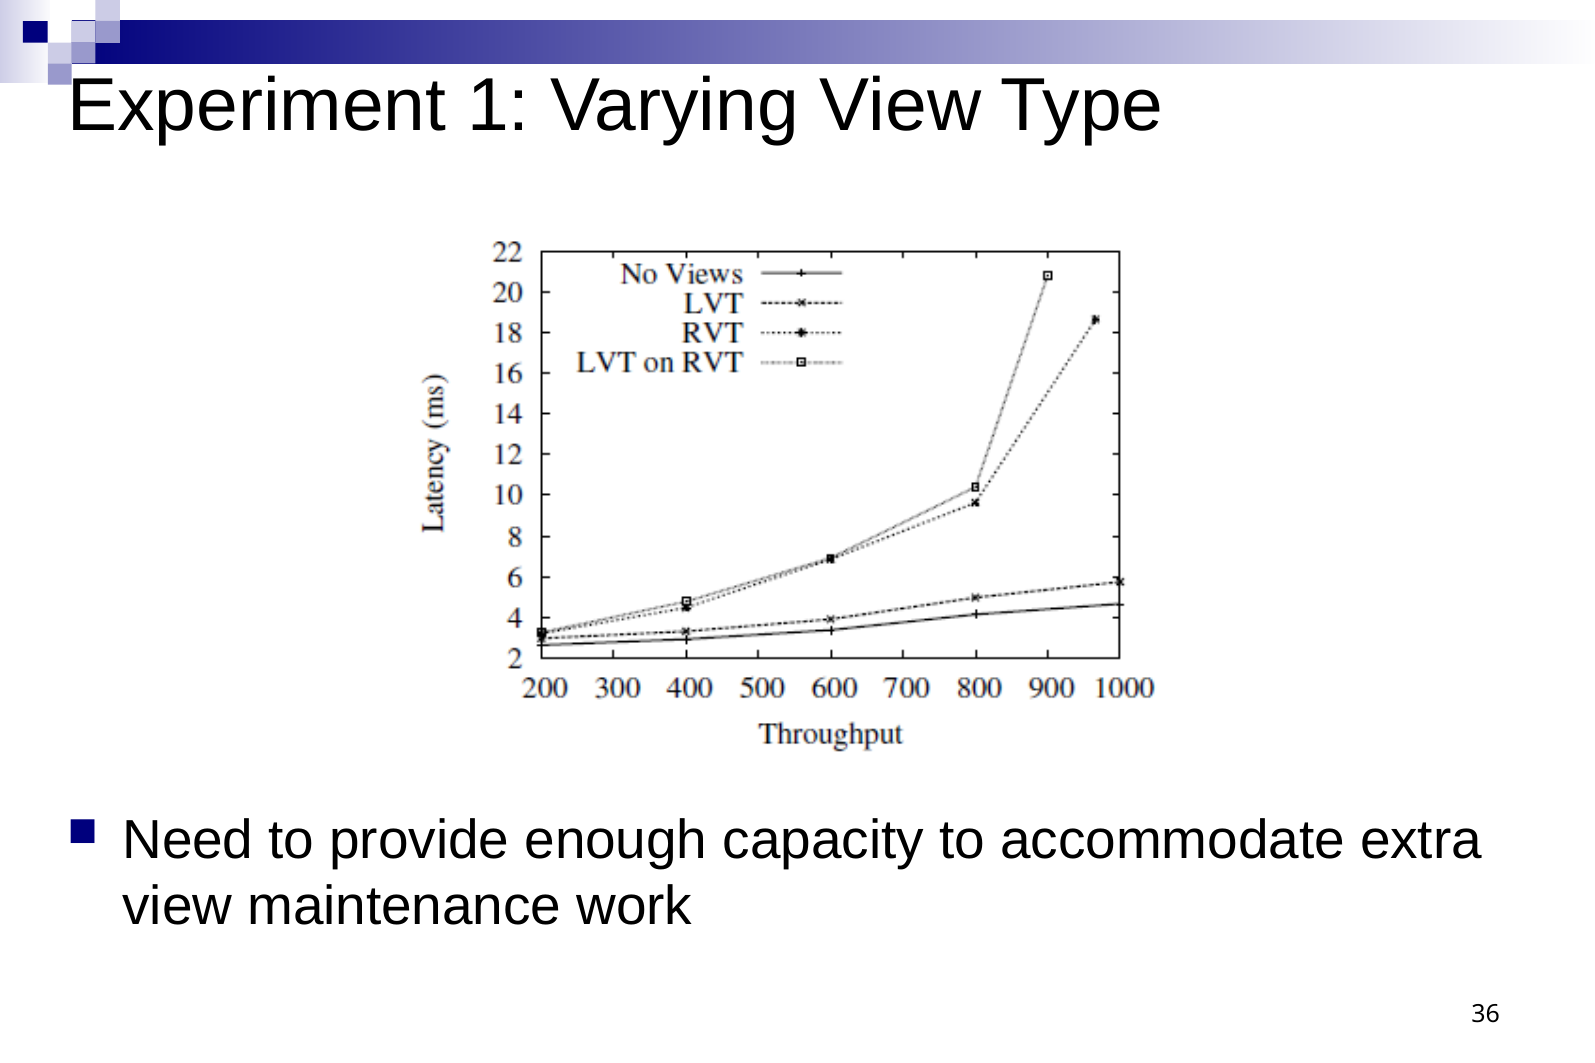

# Experiment 1: Varying View Type
Need to provide enough capacity to accommodate extra view maintenance work
36